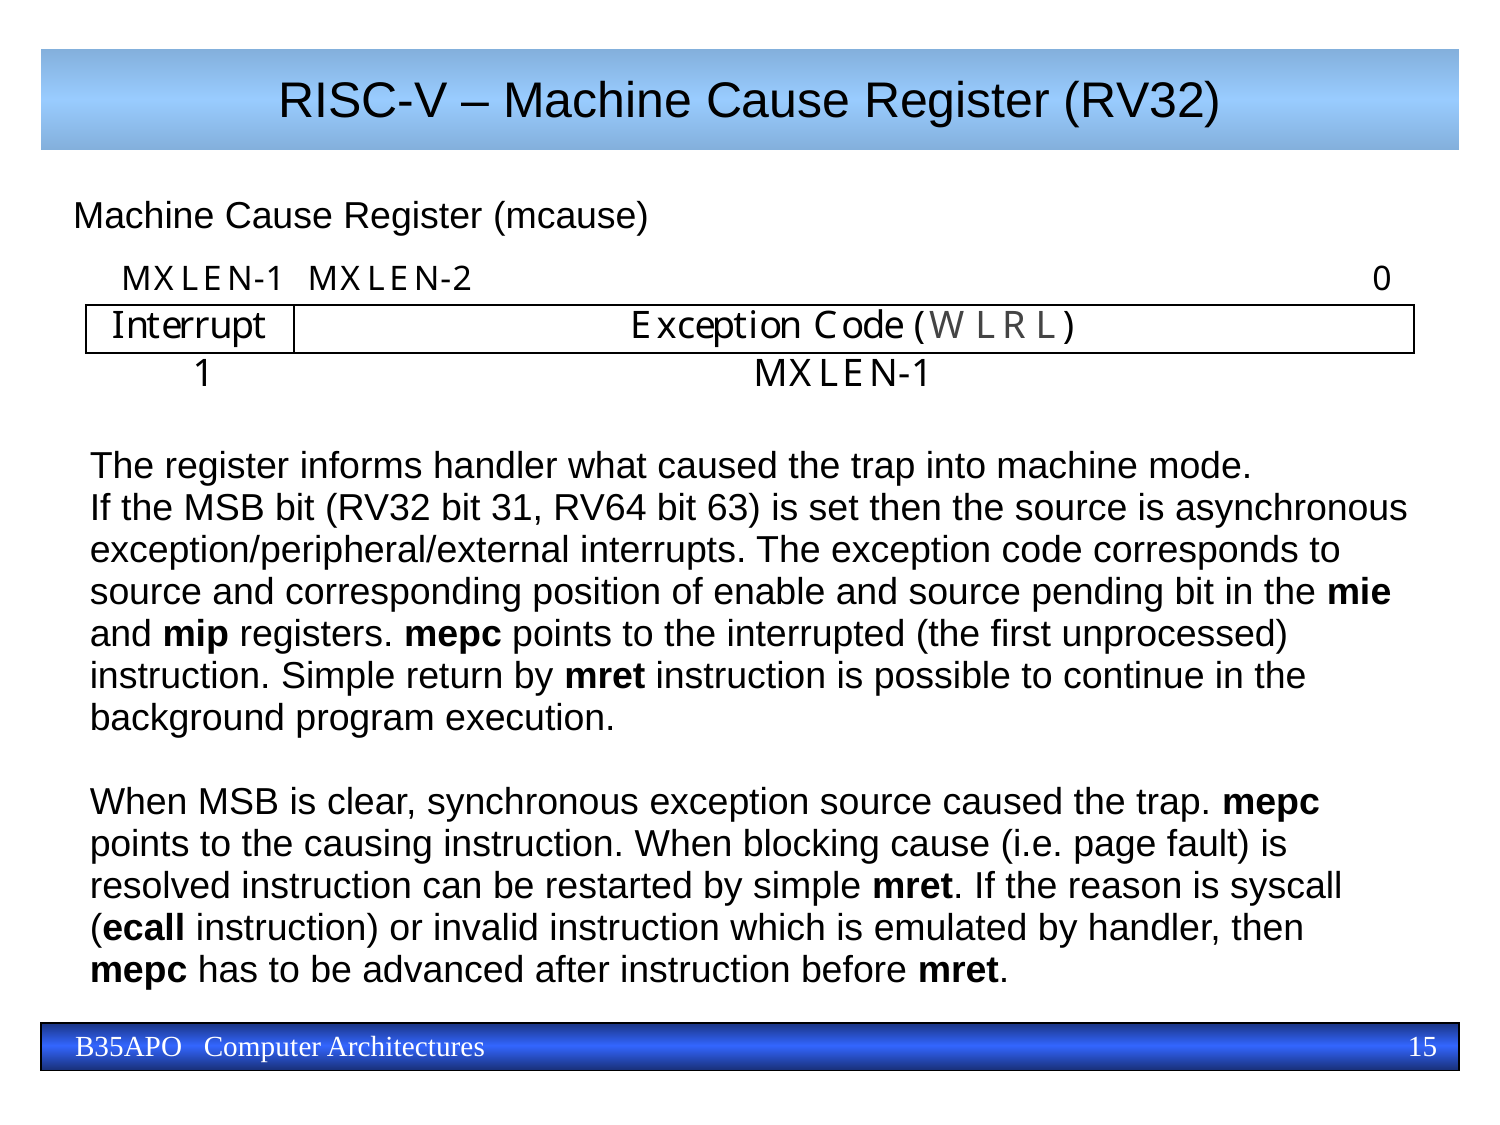

# RISC-V – Machine Cause Register (RV32)
Machine Cause Register (mcause)
The register informs handler what caused the trap into machine mode.
If the MSB bit (RV32 bit 31, RV64 bit 63) is set then the source is asynchronous exception/peripheral/external interrupts. The exception code corresponds to source and corresponding position of enable and source pending bit in the mie and mip registers. mepc points to the interrupted (the first unprocessed) instruction. Simple return by mret instruction is possible to continue in the background program execution.
When MSB is clear, synchronous exception source caused the trap. mepc points to the causing instruction. When blocking cause (i.e. page fault) is resolved instruction can be restarted by simple mret. If the reason is syscall (ecall instruction) or invalid instruction which is emulated by handler, then mepc has to be advanced after instruction before mret.
B35APO Computer Architectures
15